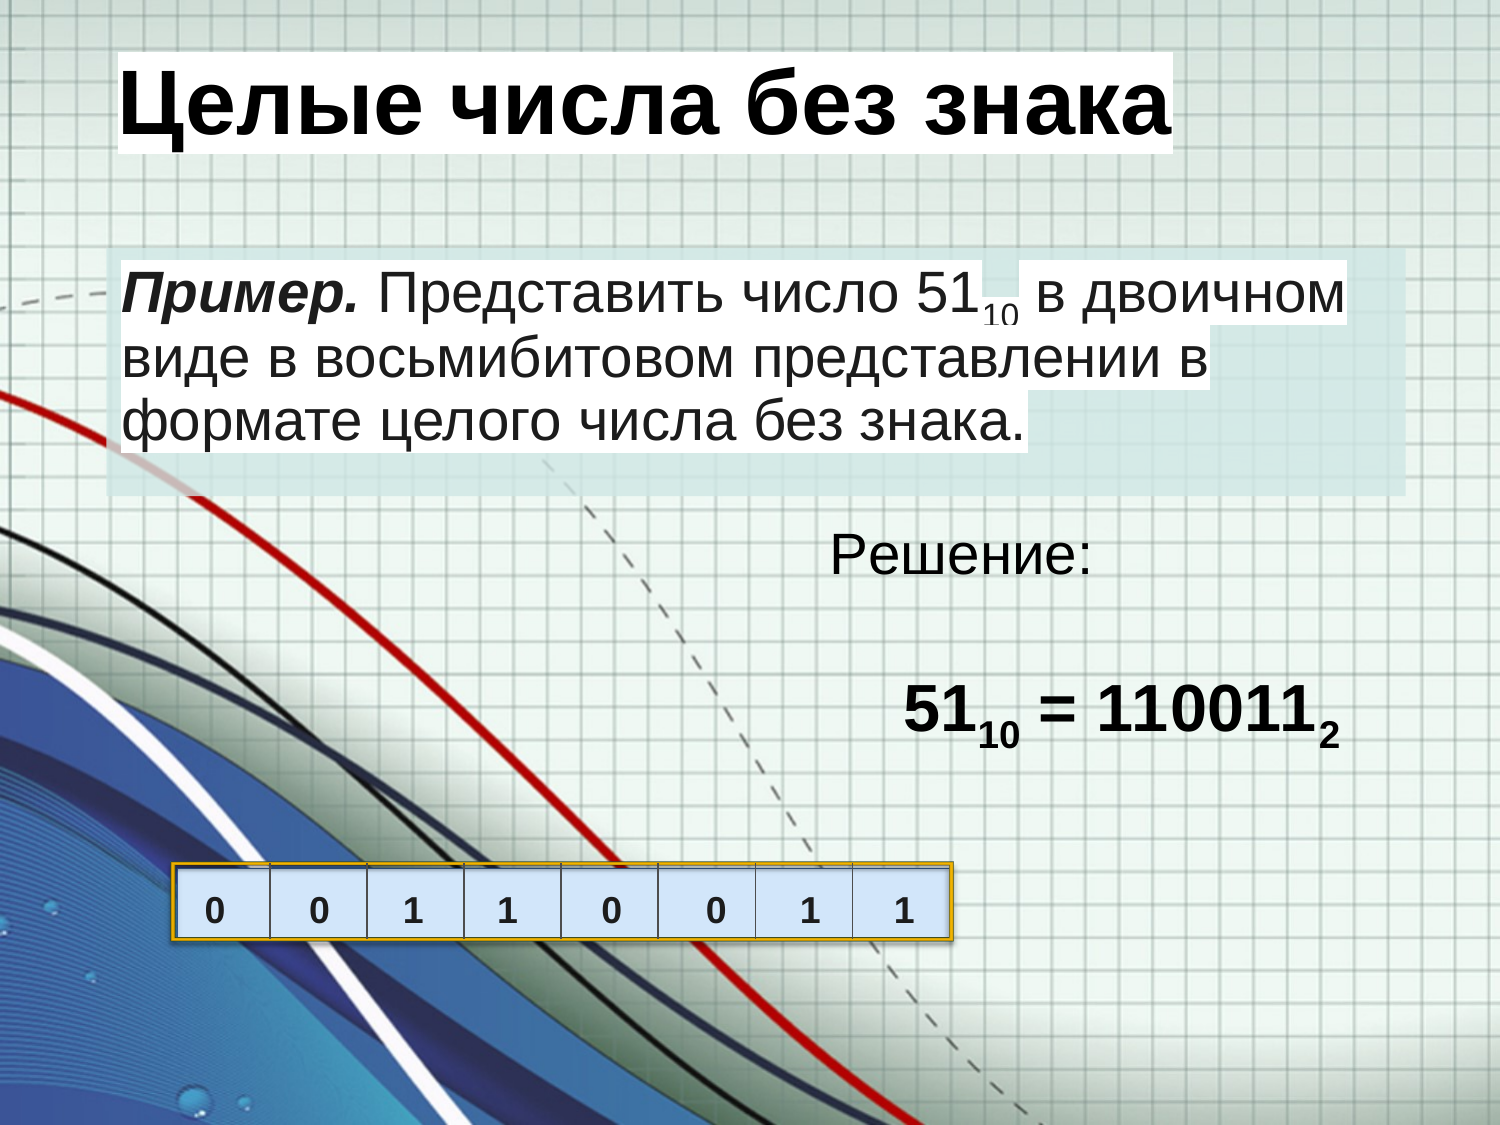

# Целые числа без знака
Пример. Представить число 5110 в двоичном виде в восьмибитовом представлении в формате целого числа без знака.
Решение:
 5110 = 1100112
0 0 1 1 0 0 1 1